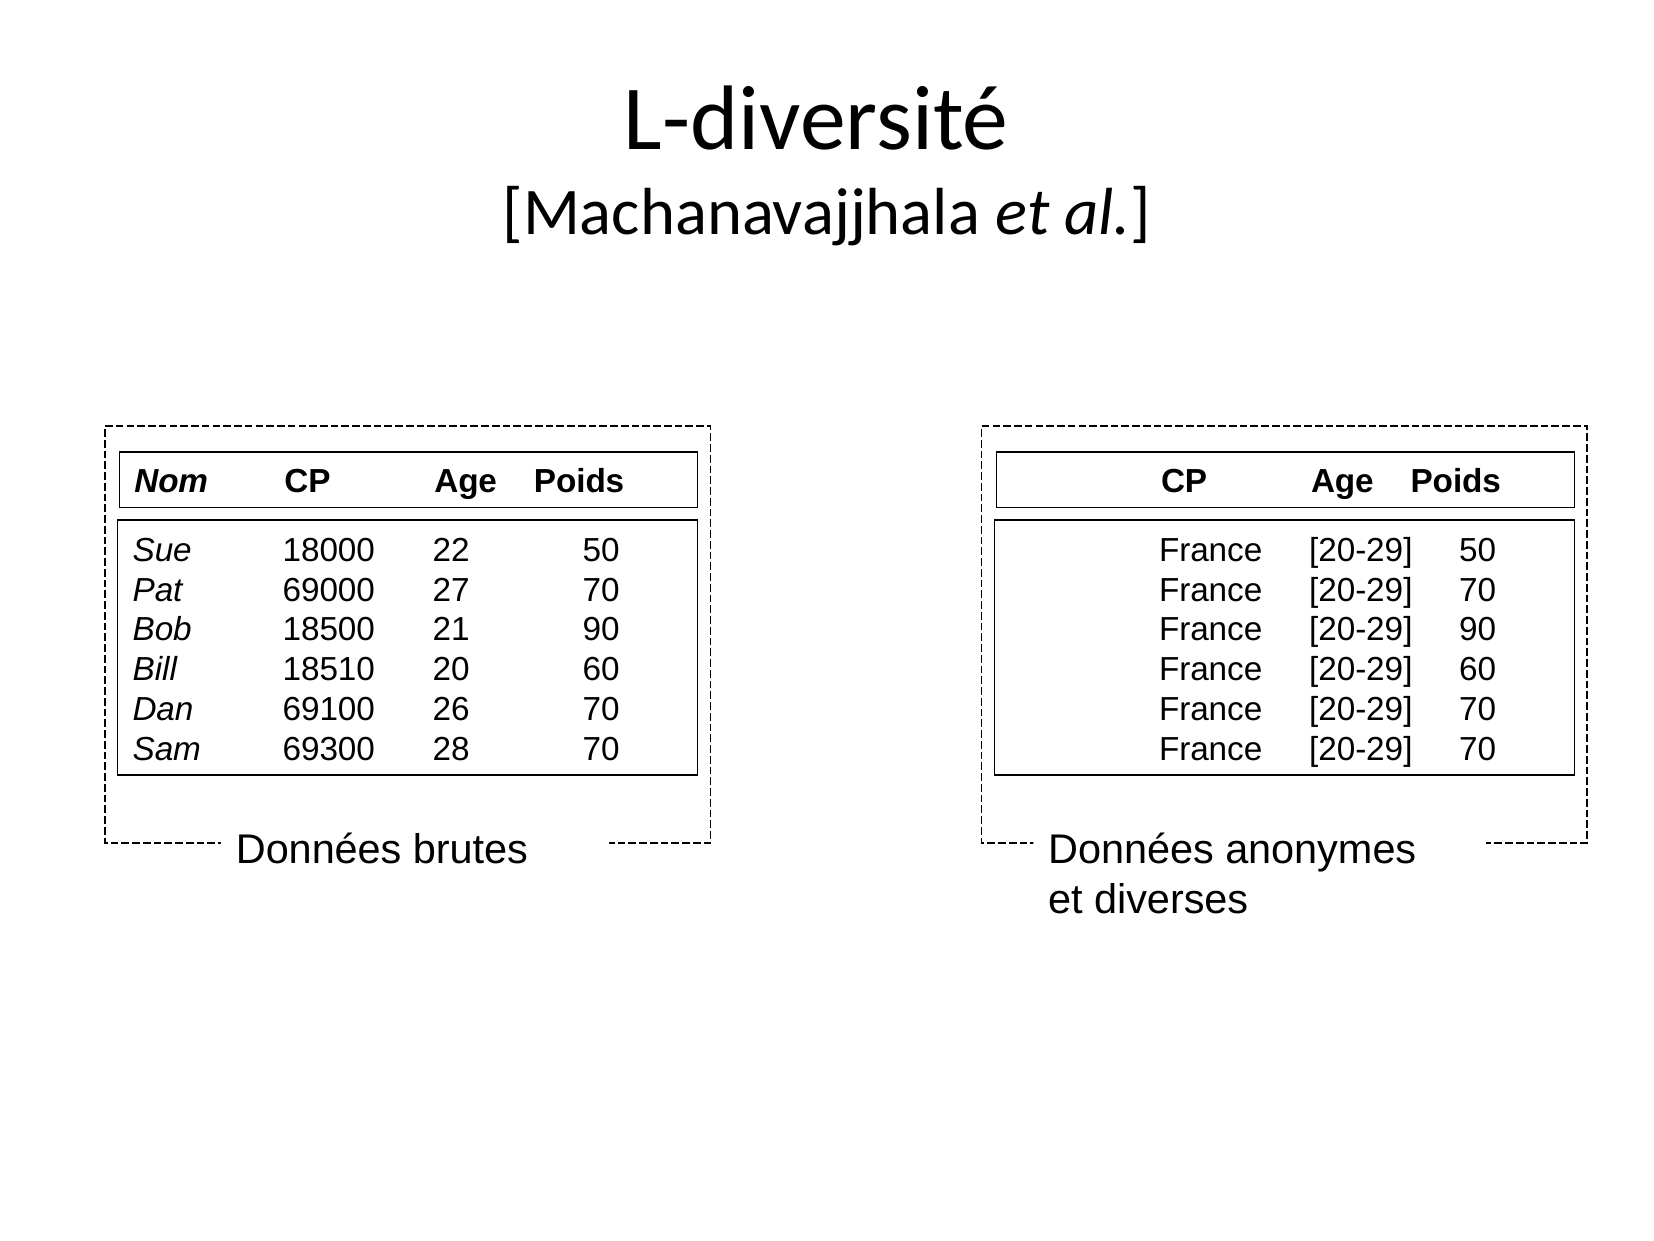

L-diversité
[Machanavajjhala et al.]
Nom	CP	Age Poids
	CP	Age Poids
Sue	18000	22	50
Pat 	69000	27	70
Bob	18500	21	90
Bill	18510	20	60
Dan	69100	26	70
Sam	69300	28	70
	France	[20-29]	50
	France	[20-29] 	70 	France	[20-29] 	90
	France	[20-29] 	60	France	[20-29] 	70
	France	[20-29] 	70
Données brutes
Données anonymes
et diverses